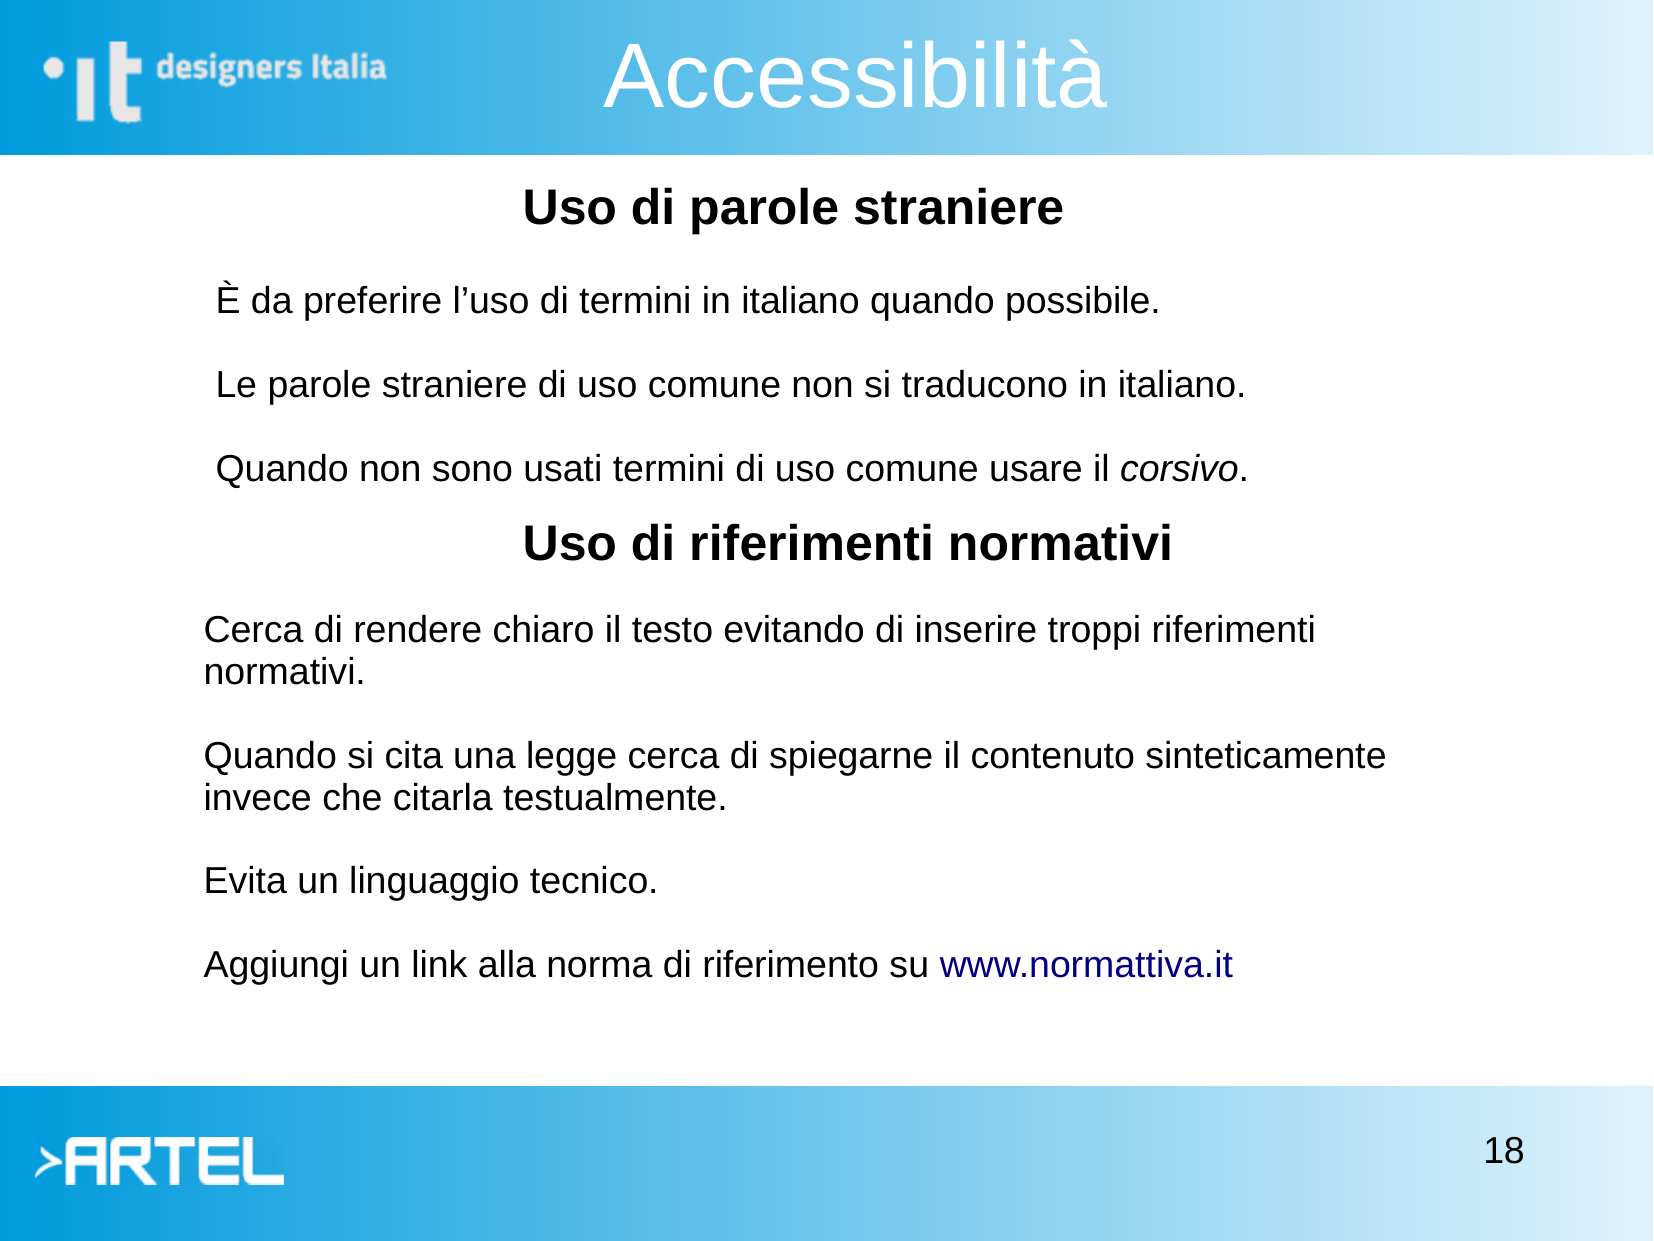

# Accessibilità
Uso di parole straniere
È da preferire l’uso di termini in italiano quando possibile.
Le parole straniere di uso comune non si traducono in italiano.
Quando non sono usati termini di uso comune usare il corsivo.
Uso di riferimenti normativi
Cerca di rendere chiaro il testo evitando di inserire troppi riferimenti normativi.
Quando si cita una legge cerca di spiegarne il contenuto sinteticamente invece che citarla testualmente.
Evita un linguaggio tecnico.
Aggiungi un link alla norma di riferimento su www.normattiva.it